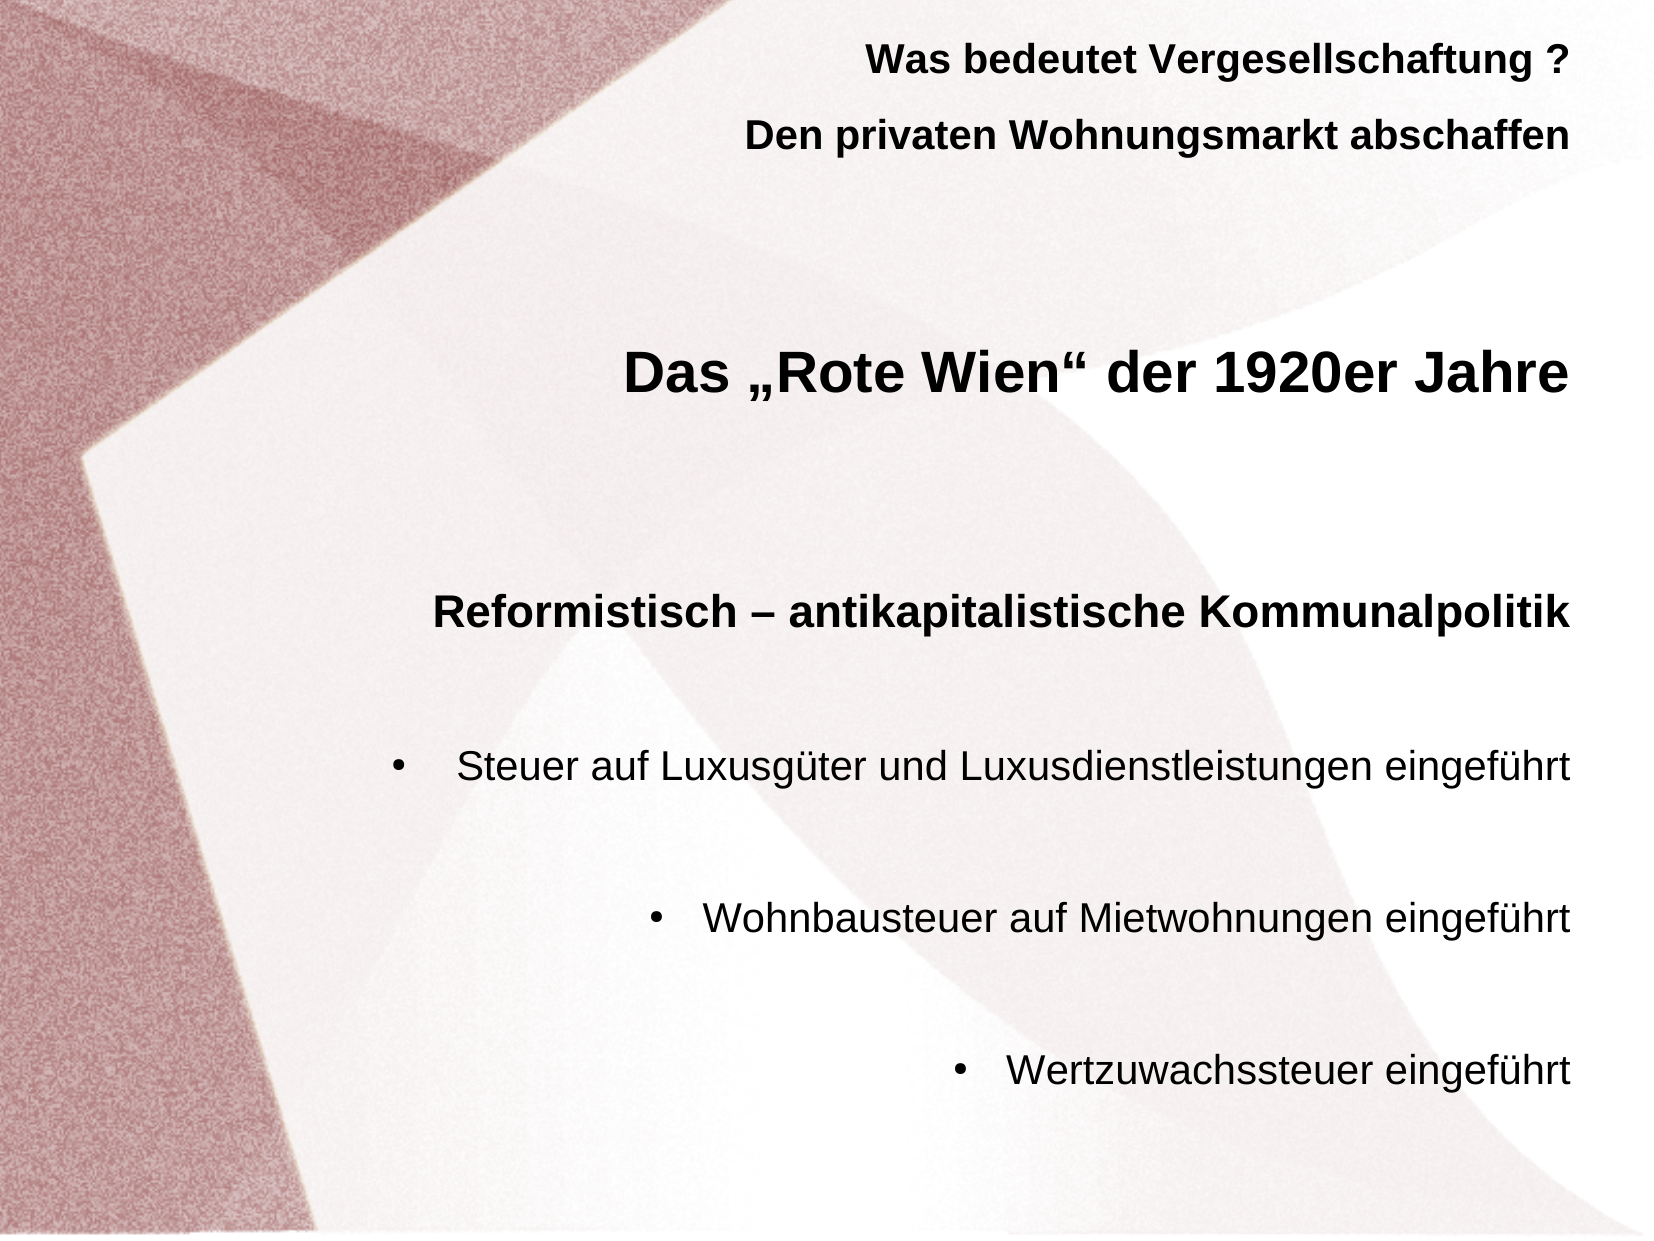

# Was bedeutet Vergesellschaftung ?
Den privaten Wohnungsmarkt abschaffen
Das „Rote Wien“ der 1920er Jahre
Reformistisch – antikapitalistische Kommunalpolitik
 Steuer auf Luxusgüter und Luxusdienstleistungen eingeführt
Wohnbausteuer auf Mietwohnungen eingeführt
Wertzuwachssteuer eingeführt